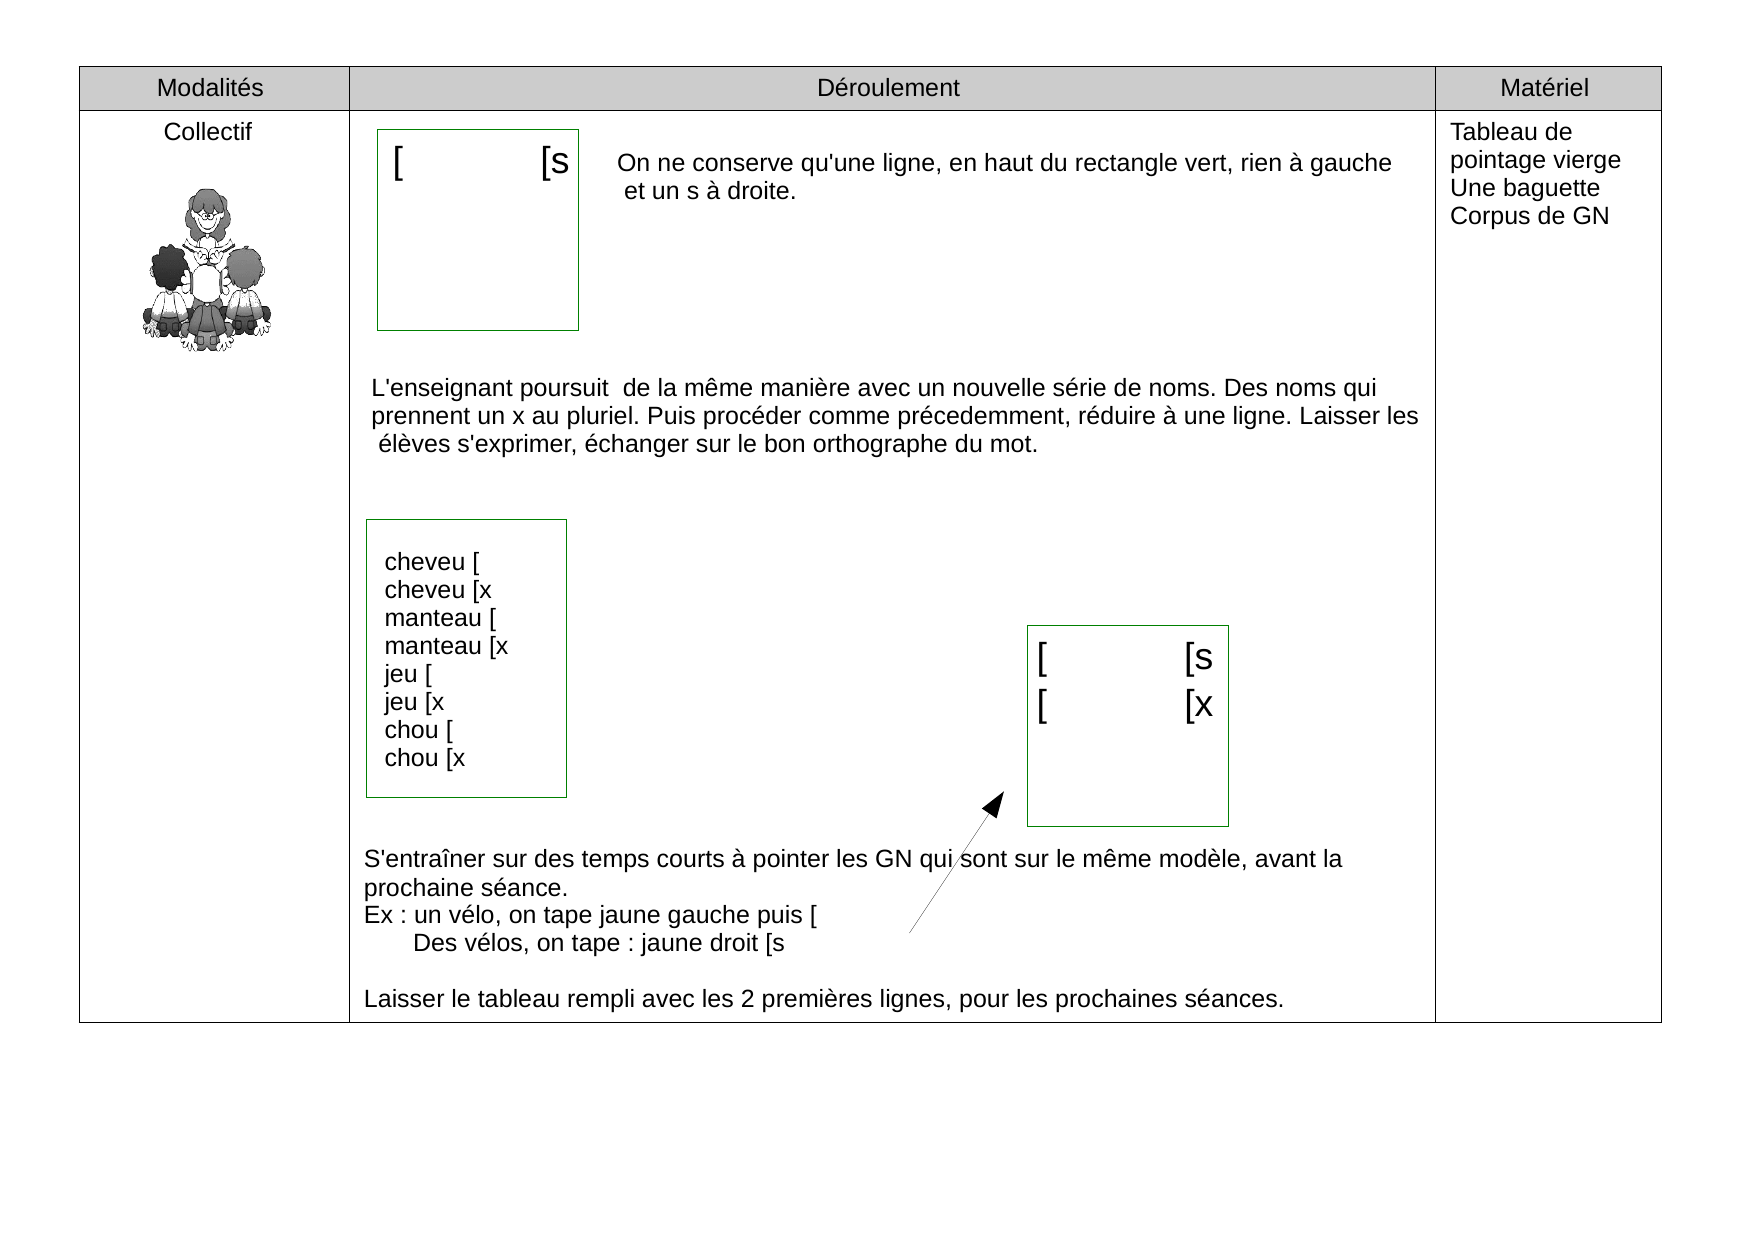

| Modalités | Déroulement | Matériel |
| --- | --- | --- |
| Collectif | S'entraîner sur des temps courts à pointer les GN qui sont sur le même modèle, avant la prochaine séance. Ex : un vélo, on tape jaune gauche puis [ Des vélos, on tape : jaune droit [s Laisser le tableau rempli avec les 2 premières lignes, pour les prochaines séances. | Tableau de pointage vierge Une baguette Corpus de GN |
[		[s
On ne conserve qu'une ligne, en haut du rectangle vert, rien à gauche
 et un s à droite.
L'enseignant poursuit de la même manière avec un nouvelle série de noms. Des noms qui
prennent un x au pluriel. Puis procéder comme précedemment, réduire à une ligne. Laisser les
 élèves s'exprimer, échanger sur le bon orthographe du mot.
cheveu [
cheveu [x
manteau [
manteau [x
jeu [
jeu [x
chou [
chou [x
[		[s
[		[x